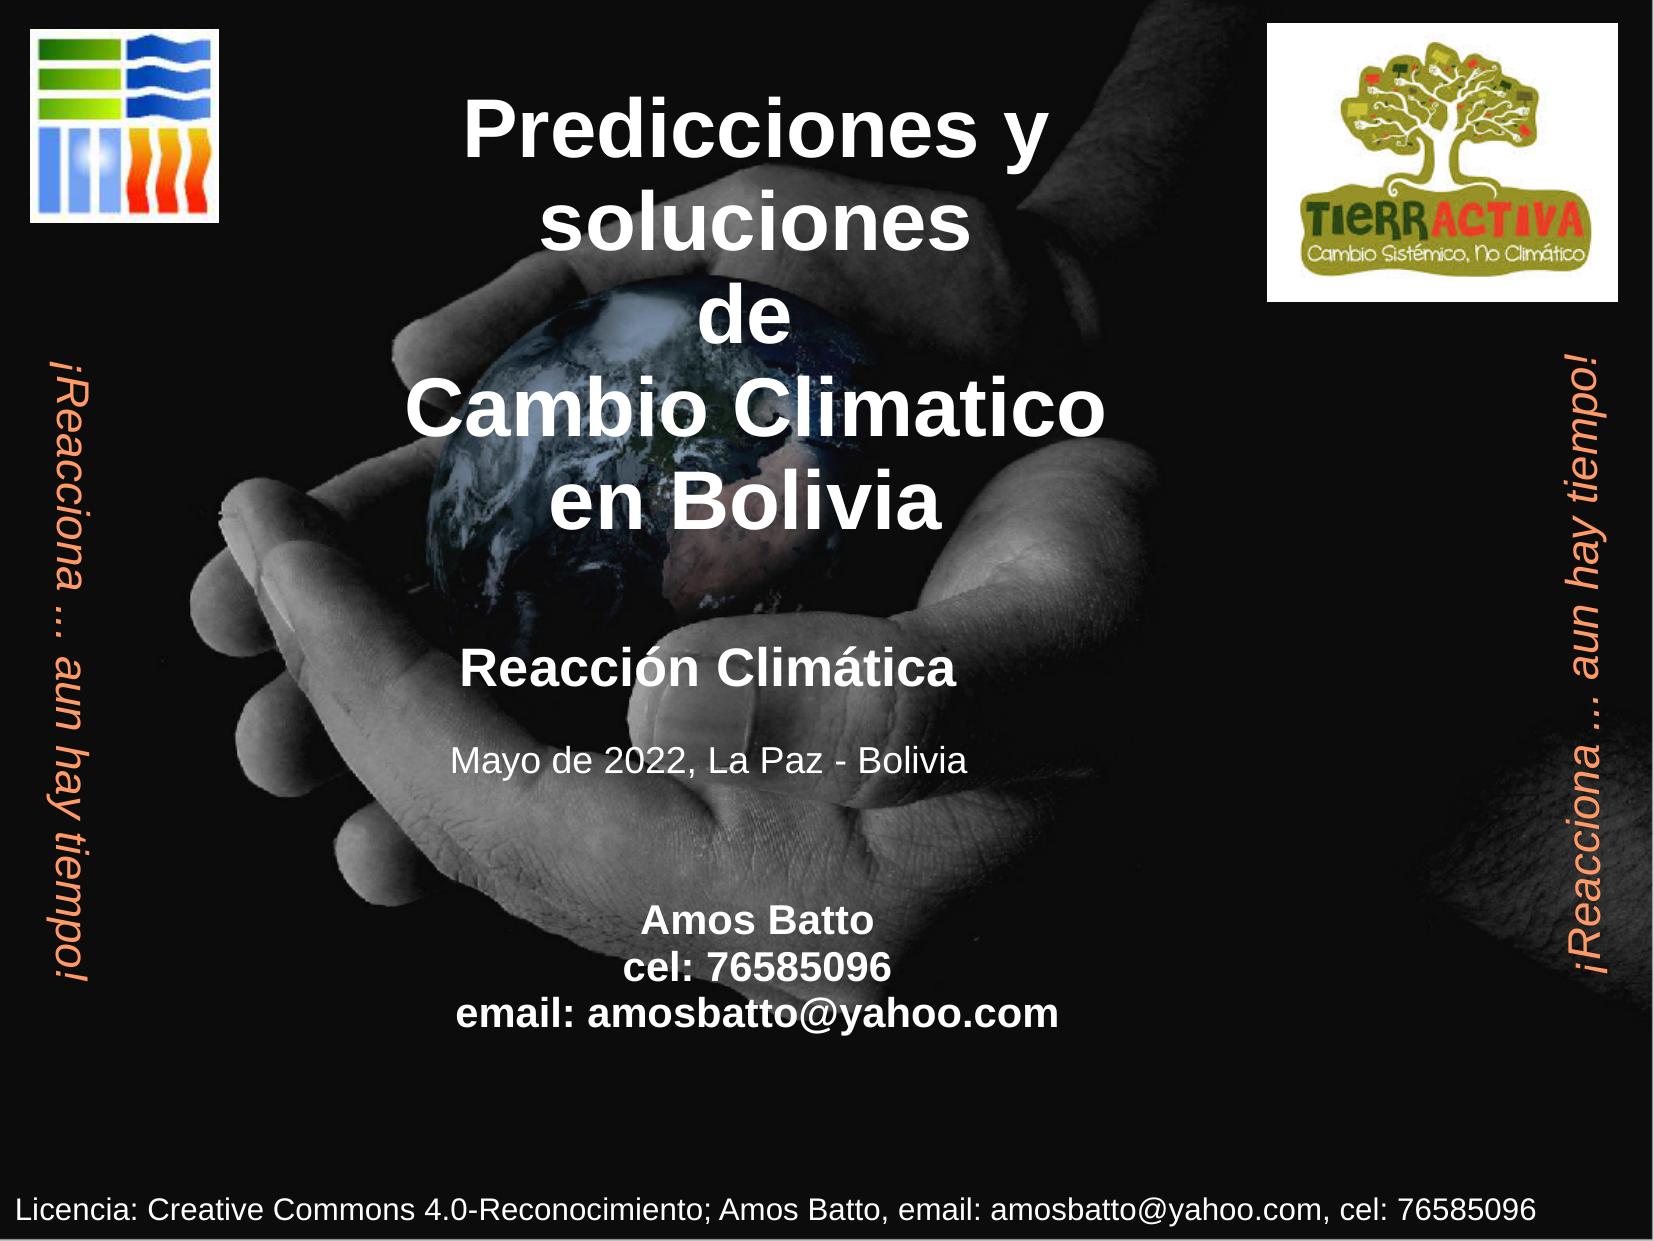

Predicciones y
soluciones
de
Cambio Climatico
en Bolivia
¡Reacciona ... aun hay tiempo!
Reacción Climática
Mayo de 2022, La Paz - Bolivia
¡Reacciona ... aun hay tiempo!
# Amos Batto cel: 76585096 email: amosbatto@yahoo.com
Licencia: Creative Commons 4.0-Reconocimiento; Amos Batto, email: amosbatto@yahoo.com, cel: 76585096